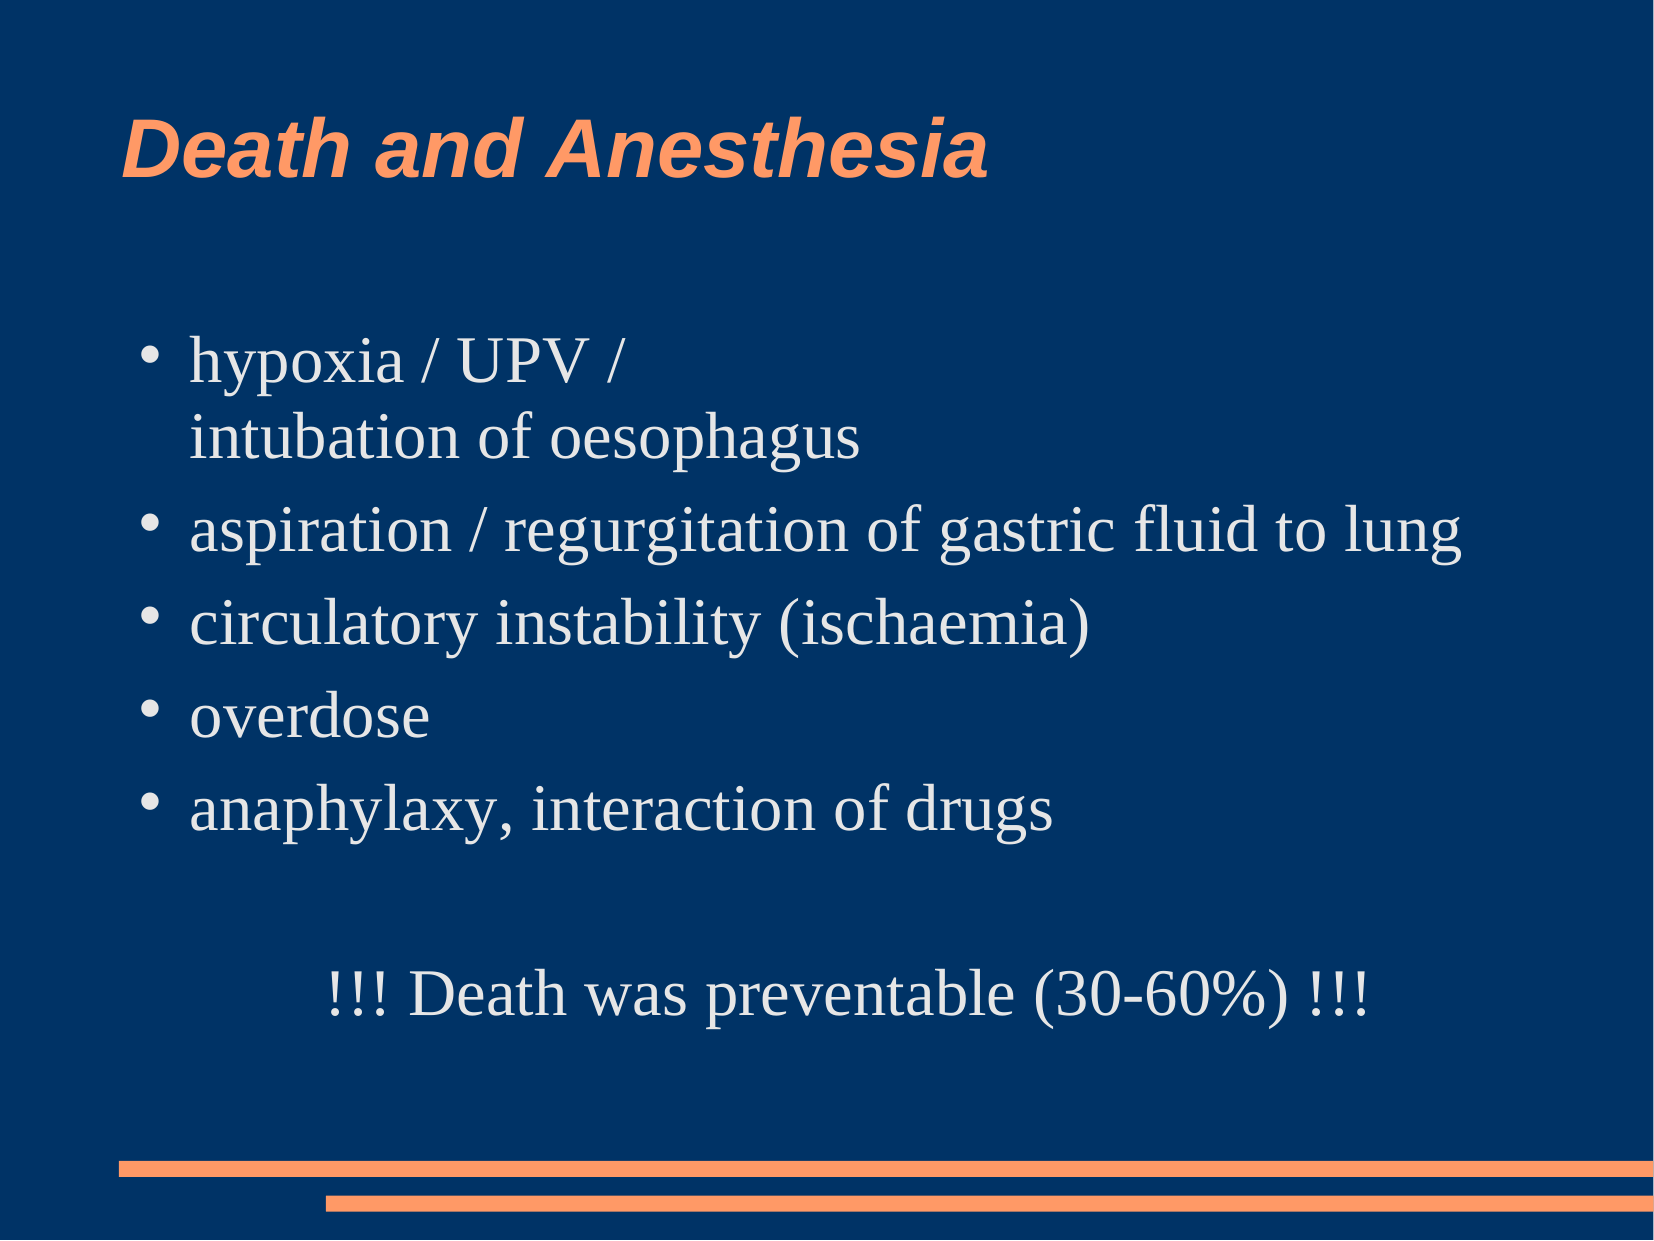

# Death and Anesthesia
hypoxia / UPV /
intubation of oesophagus
aspiration / regurgitation of gastric fluid to lung
circulatory instability (ischaemia)
overdose
anaphylaxy, interaction of drugs
!!! Death was preventable (30-60%) !!!